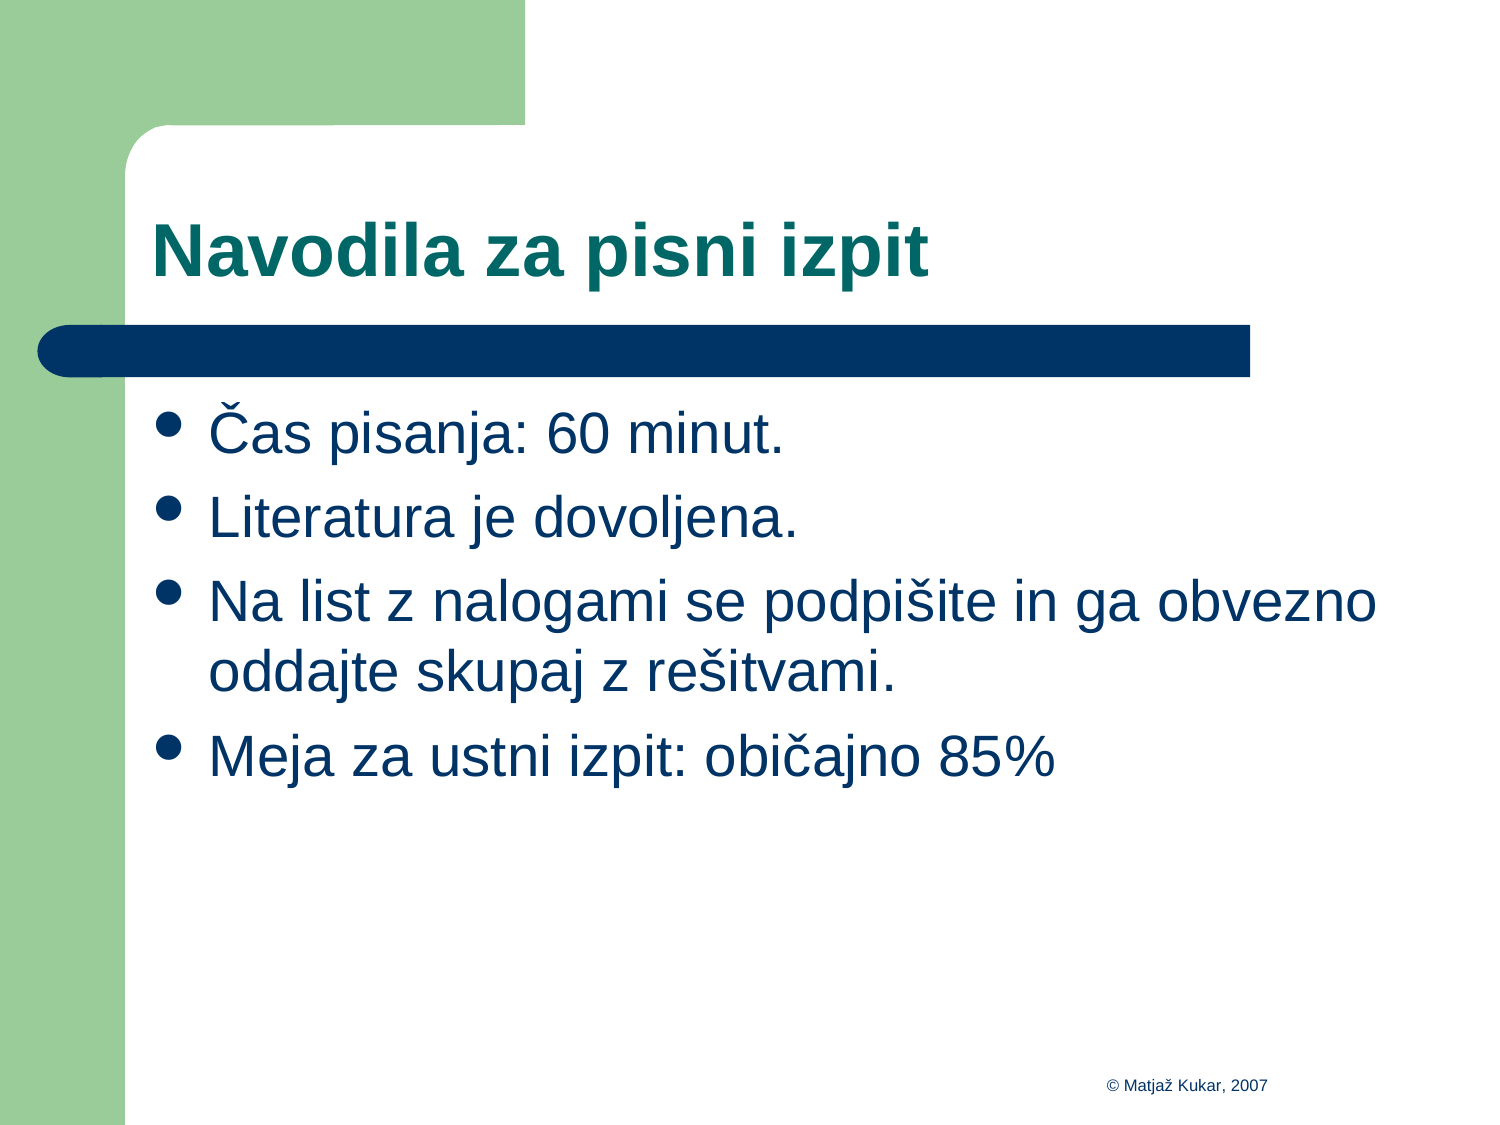

# Navodila za pisni izpit
Čas pisanja: 60 minut.
Literatura je dovoljena.
Na list z nalogami se podpišite in ga obvezno oddajte skupaj z rešitvami.
Meja za ustni izpit: običajno 85%
© Matjaž Kukar, 2007